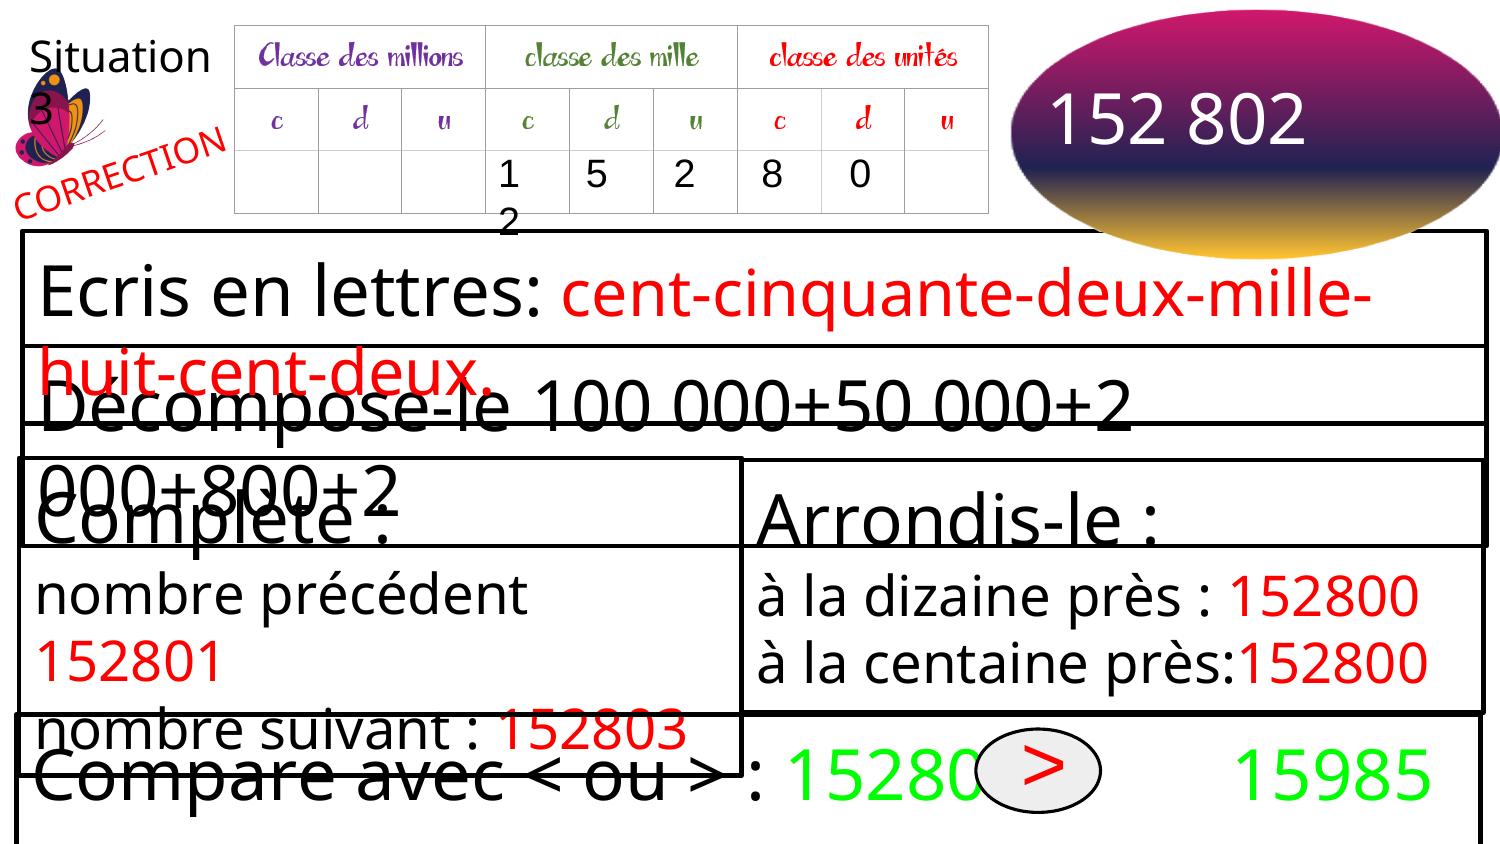

152 802
Situation 3
CORRECTION
1 5 2 8 0 2
Ecris en lettres: cent-cinquante-deux-mille-huit-cent-deux.
Décompose-le 100 000+50 000+2 000+800+2
Complète :
nombre précédent 152801
nombre suivant : 152803
Arrondis-le :
à la dizaine près : 152800
à la centaine près:152800
<
Compare avec < ou > : 152802			15985